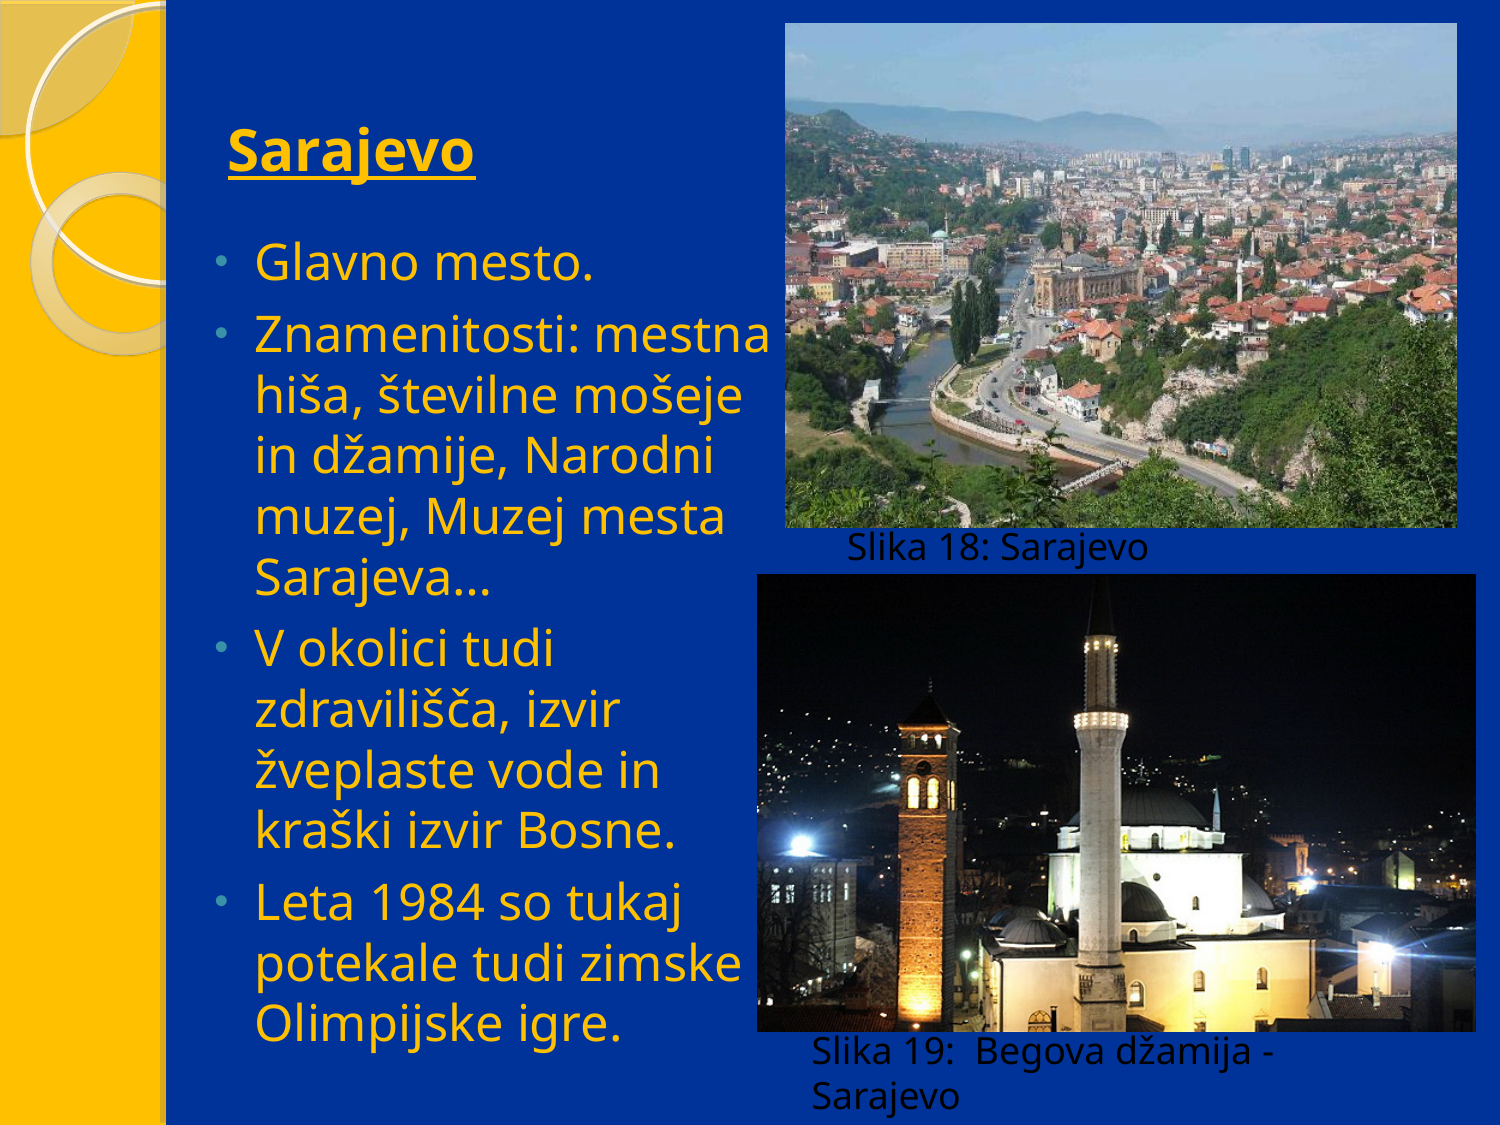

Sarajevo
# Glavno mesto.
Znamenitosti: mestna hiša, številne mošeje in džamije, Narodni muzej, Muzej mesta Sarajeva…
V okolici tudi zdravilišča, izvir žveplaste vode in kraški izvir Bosne.
Leta 1984 so tukaj potekale tudi zimske Olimpijske igre.
Slika 18: Sarajevo
Slika 19: Begova džamija - Sarajevo